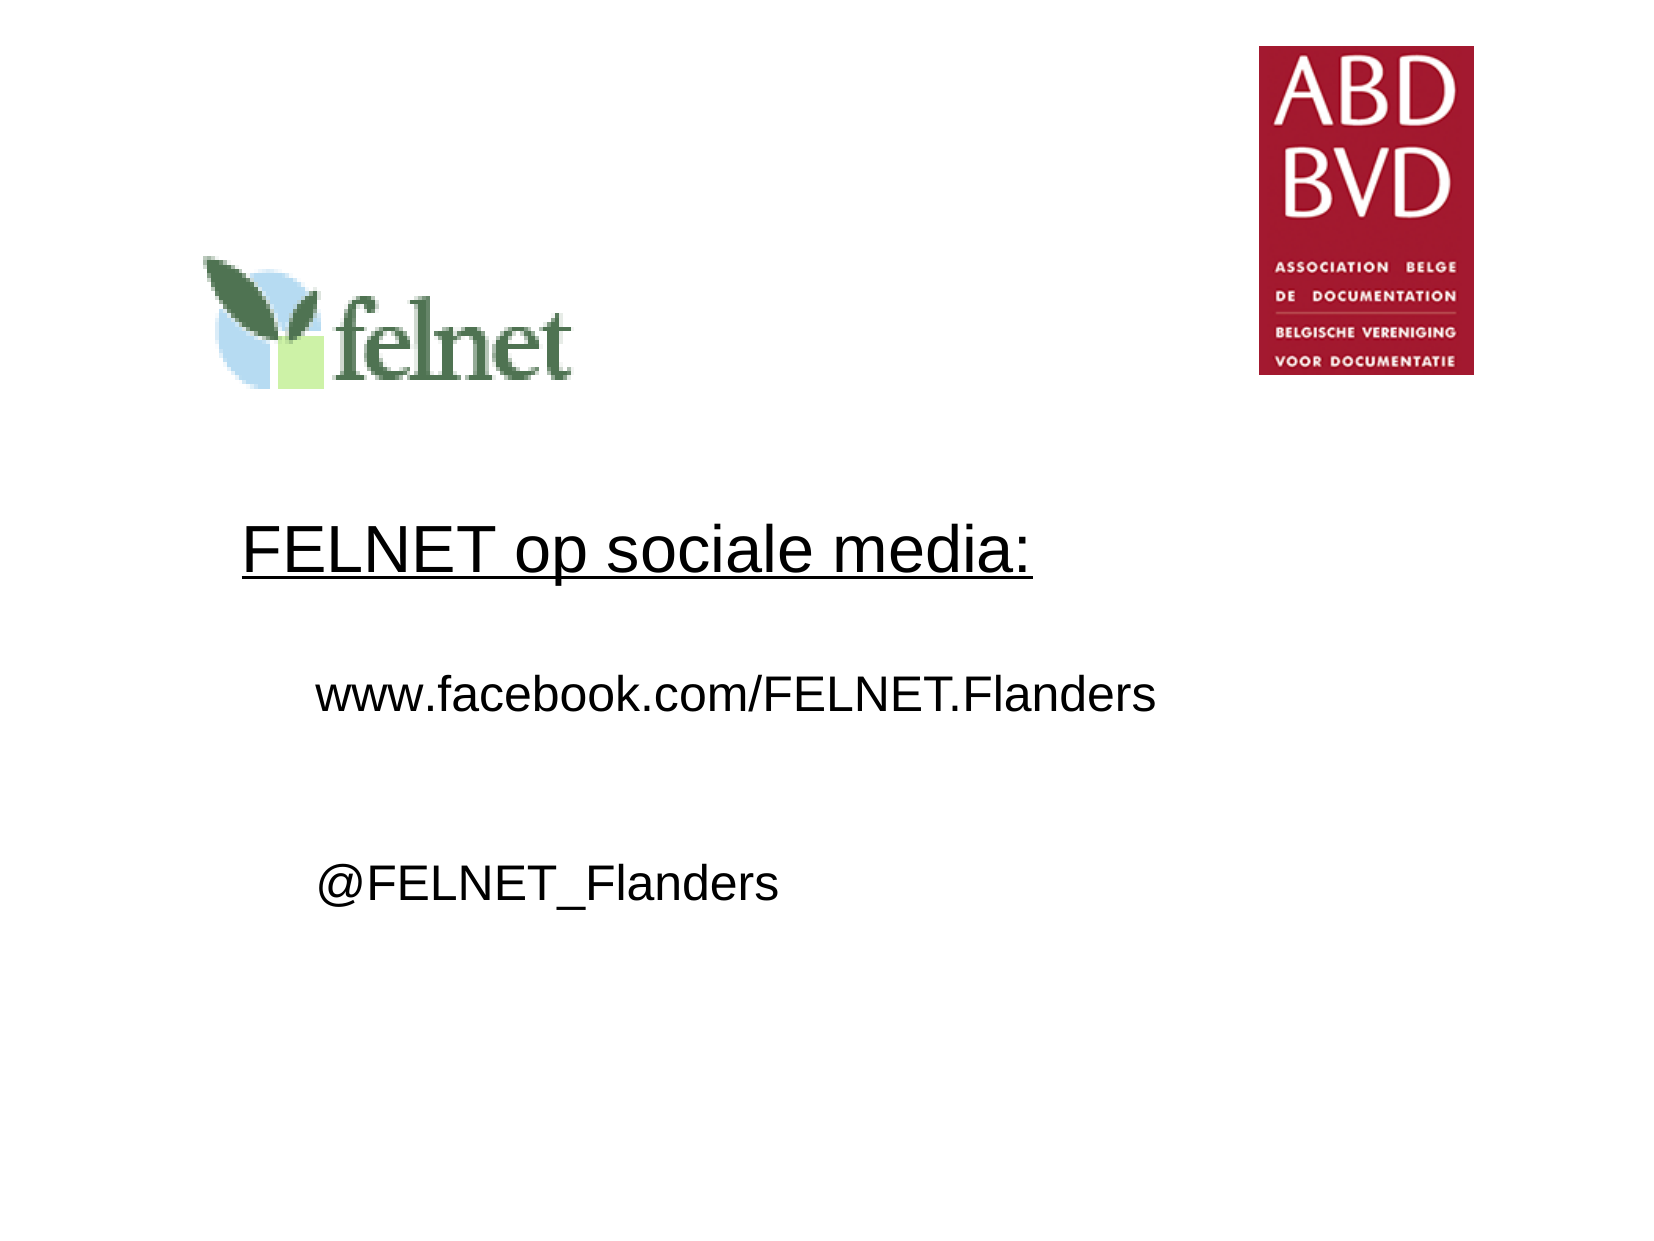

#
FELNET op sociale media:
	www.facebook.com/FELNET.Flanders
	@FELNET_Flanders